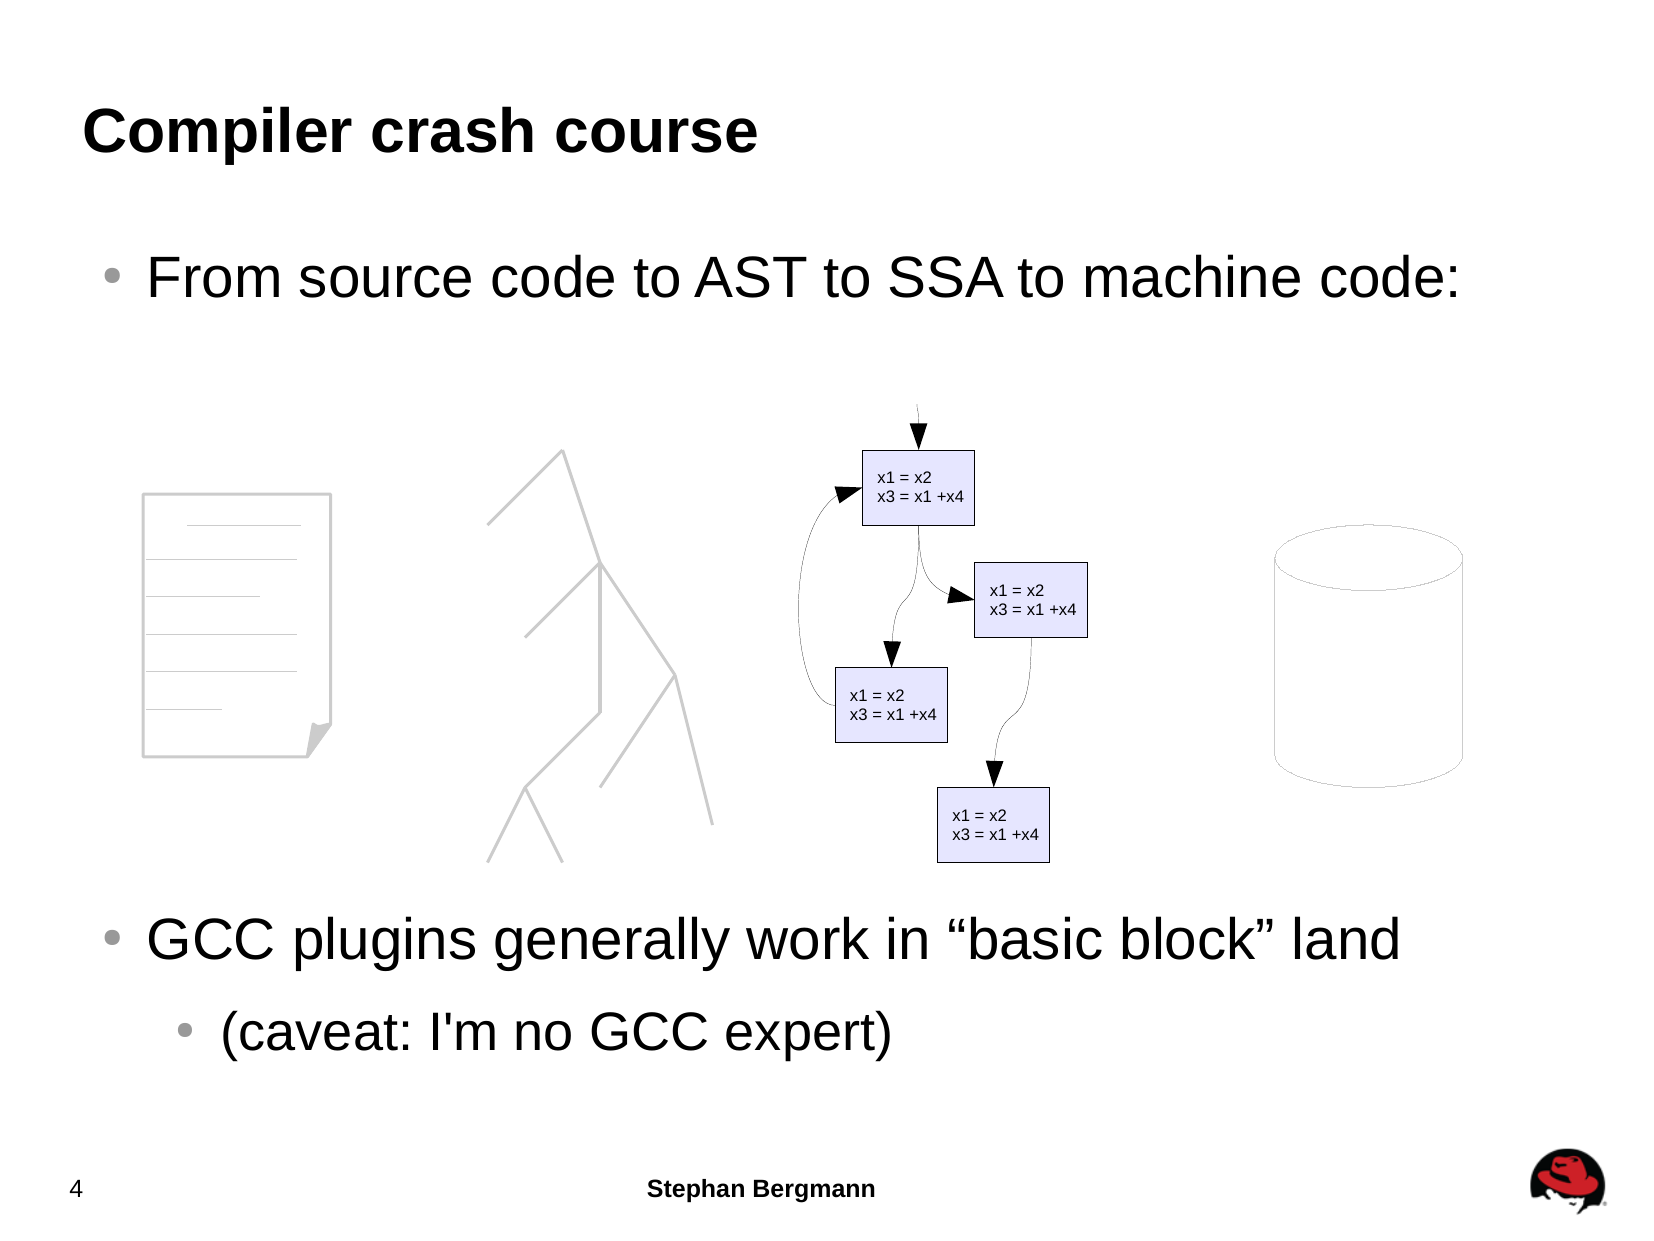

# Compiler crash course
From source code to AST to SSA to machine code:
GCC plugins generally work in “basic block” land
(caveat: I'm no GCC expert)
x1 = x2
x3 = x1 +x4
x1 = x2
x3 = x1 +x4
x1 = x2
x3 = x1 +x4
x1 = x2
x3 = x1 +x4